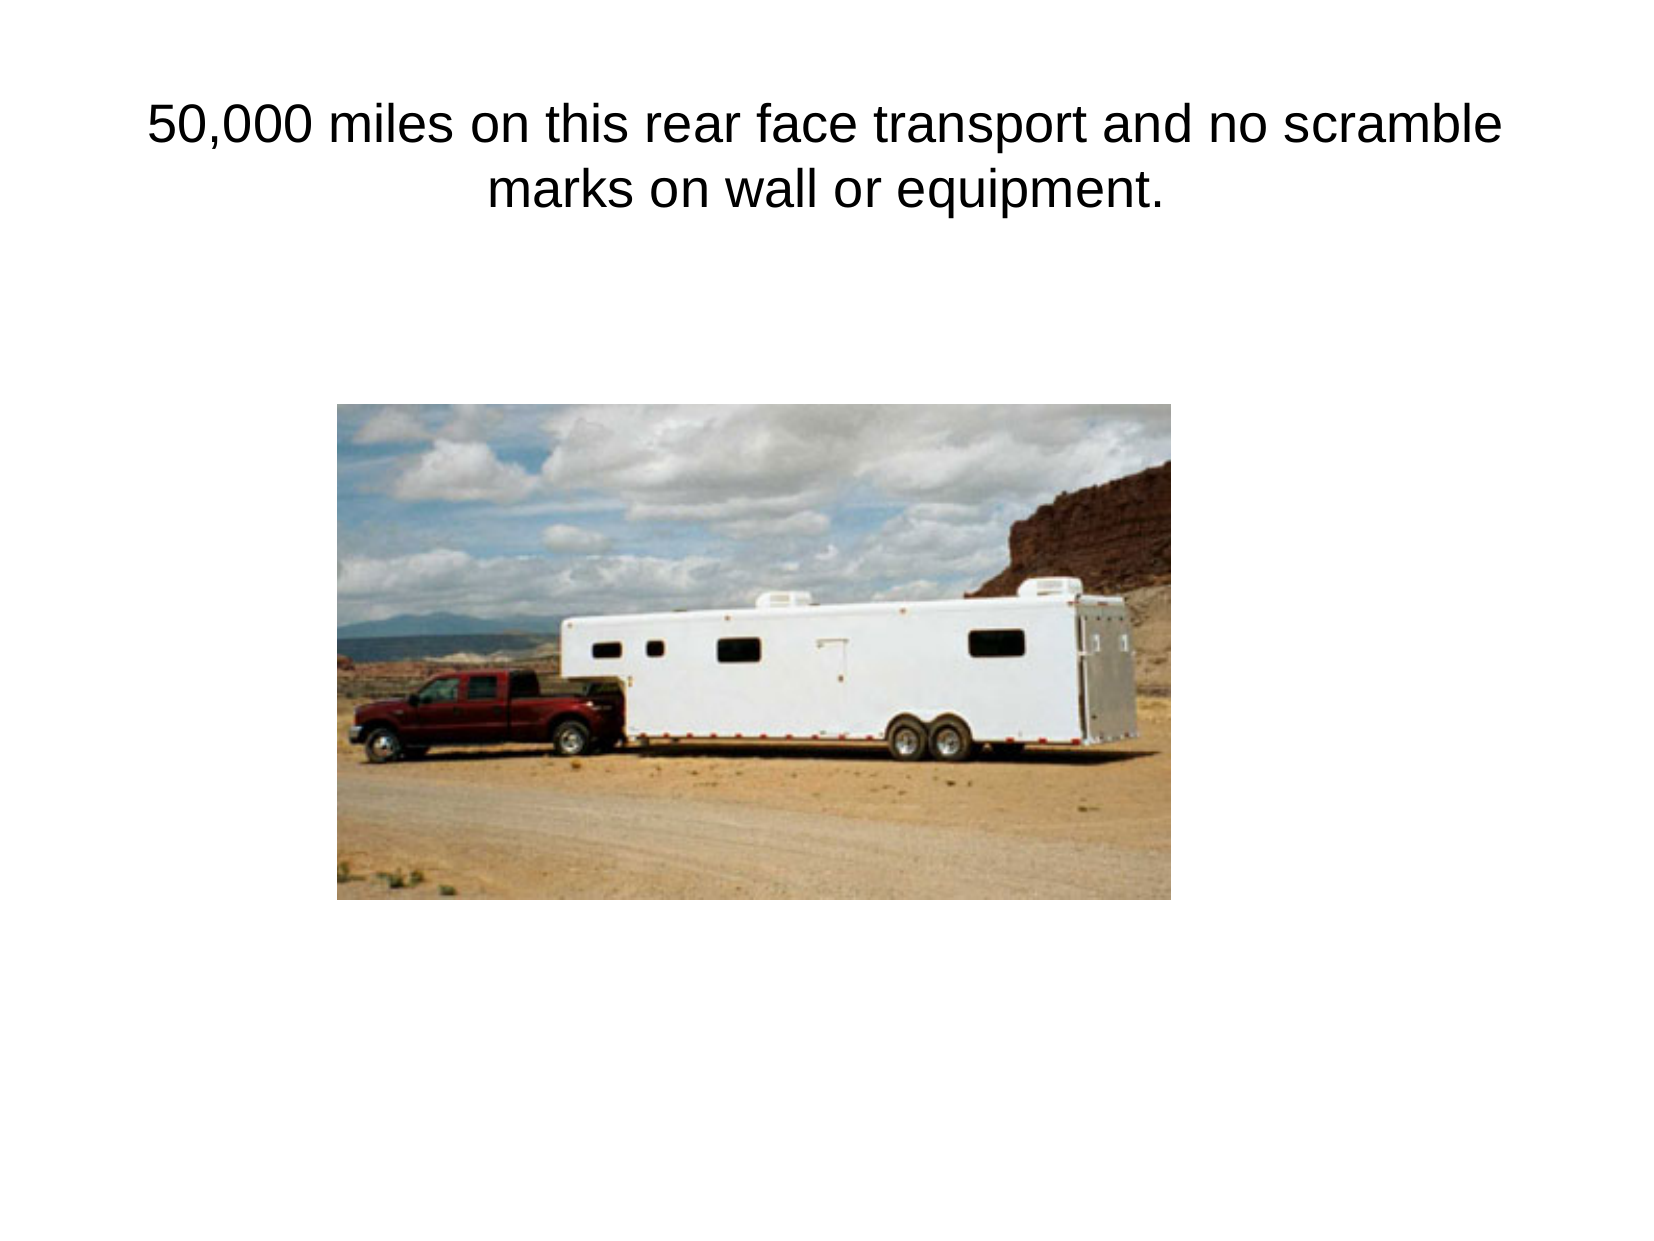

# 50,000 miles on this rear face transport and no scramble marks on wall or equipment.